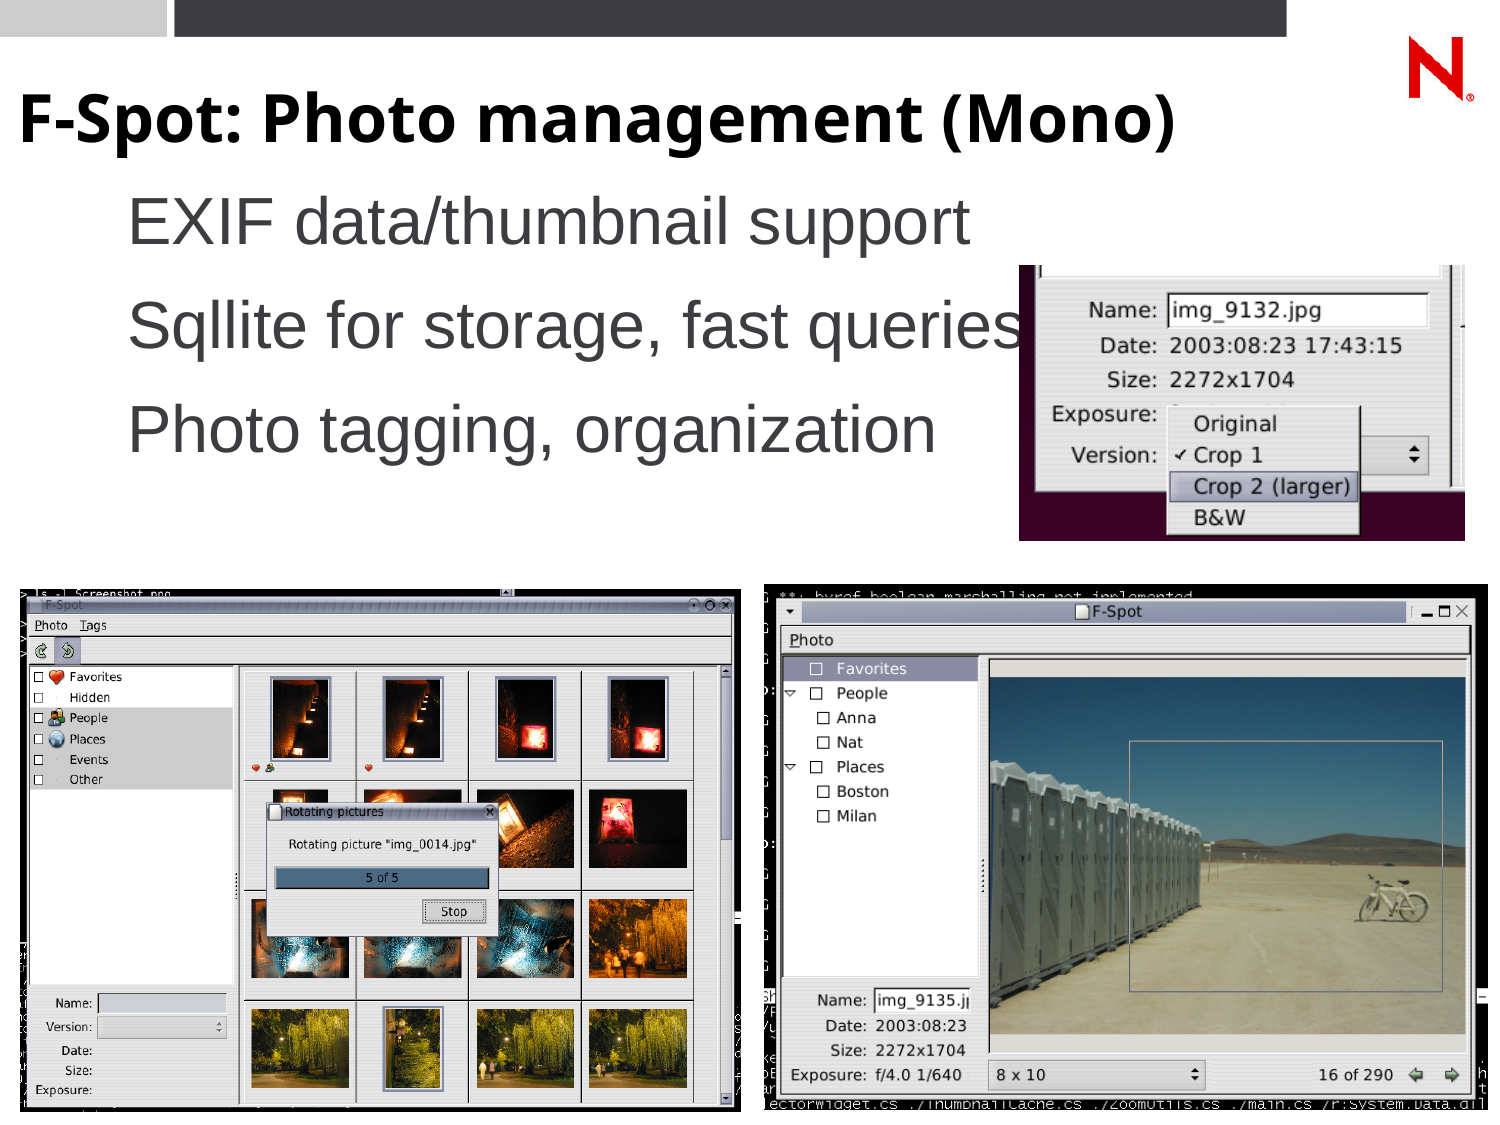

# F-Spot: Photo management (Mono)
EXIF data/thumbnail support
Sqllite for storage, fast queries
Photo tagging, organization